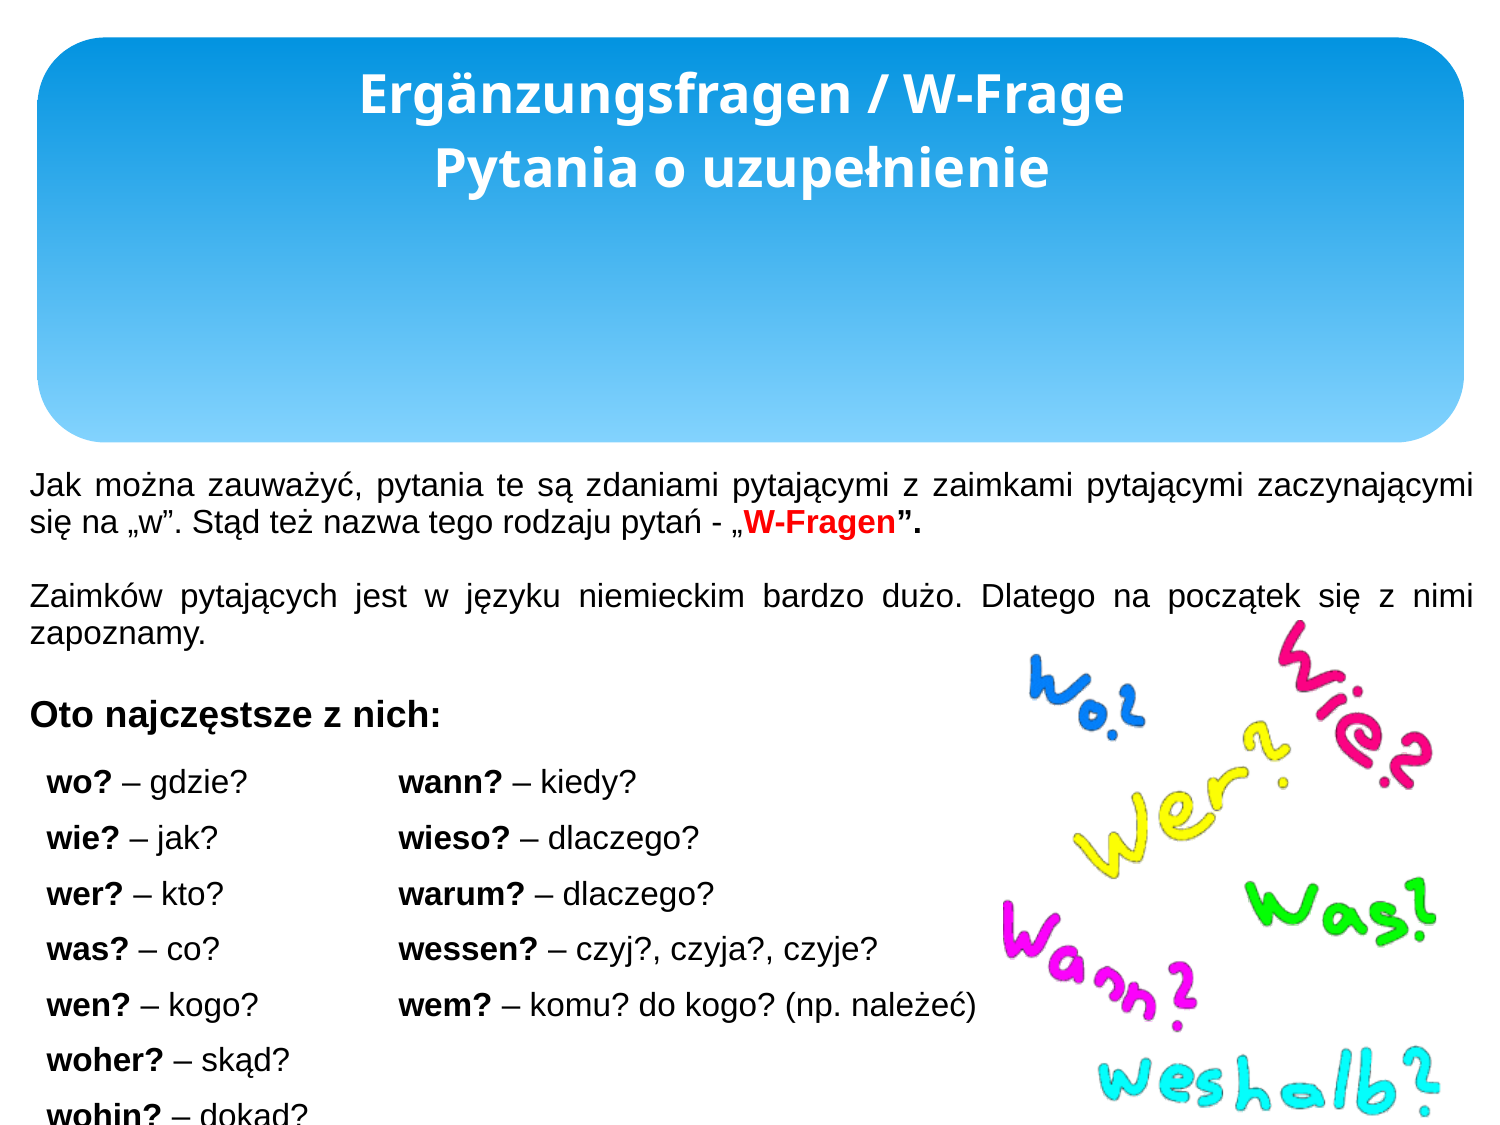

# Ergänzungsfragen / W-Frage Pytania o uzupełnienie
Jak można zauważyć, pytania te są zdaniami pytającymi z zaimkami pytającymi zaczynającymi się na „w”. Stąd też nazwa tego rodzaju pytań - „W-Fragen”.
Zaimków pytających jest w języku niemieckim bardzo dużo. Dlatego na początek się z nimi zapoznamy.
Oto najczęstsze z nich:
wo? – gdzie?
wie? – jak?
wer? – kto?
was? – co?
wen? – kogo?
woher? – skąd?
wohin? – dokąd?
wann? – kiedy?
wieso? – dlaczego?
warum? – dlaczego?
wessen? – czyj?, czyja?, czyje?
wem? – komu? do kogo? (np. należeć)